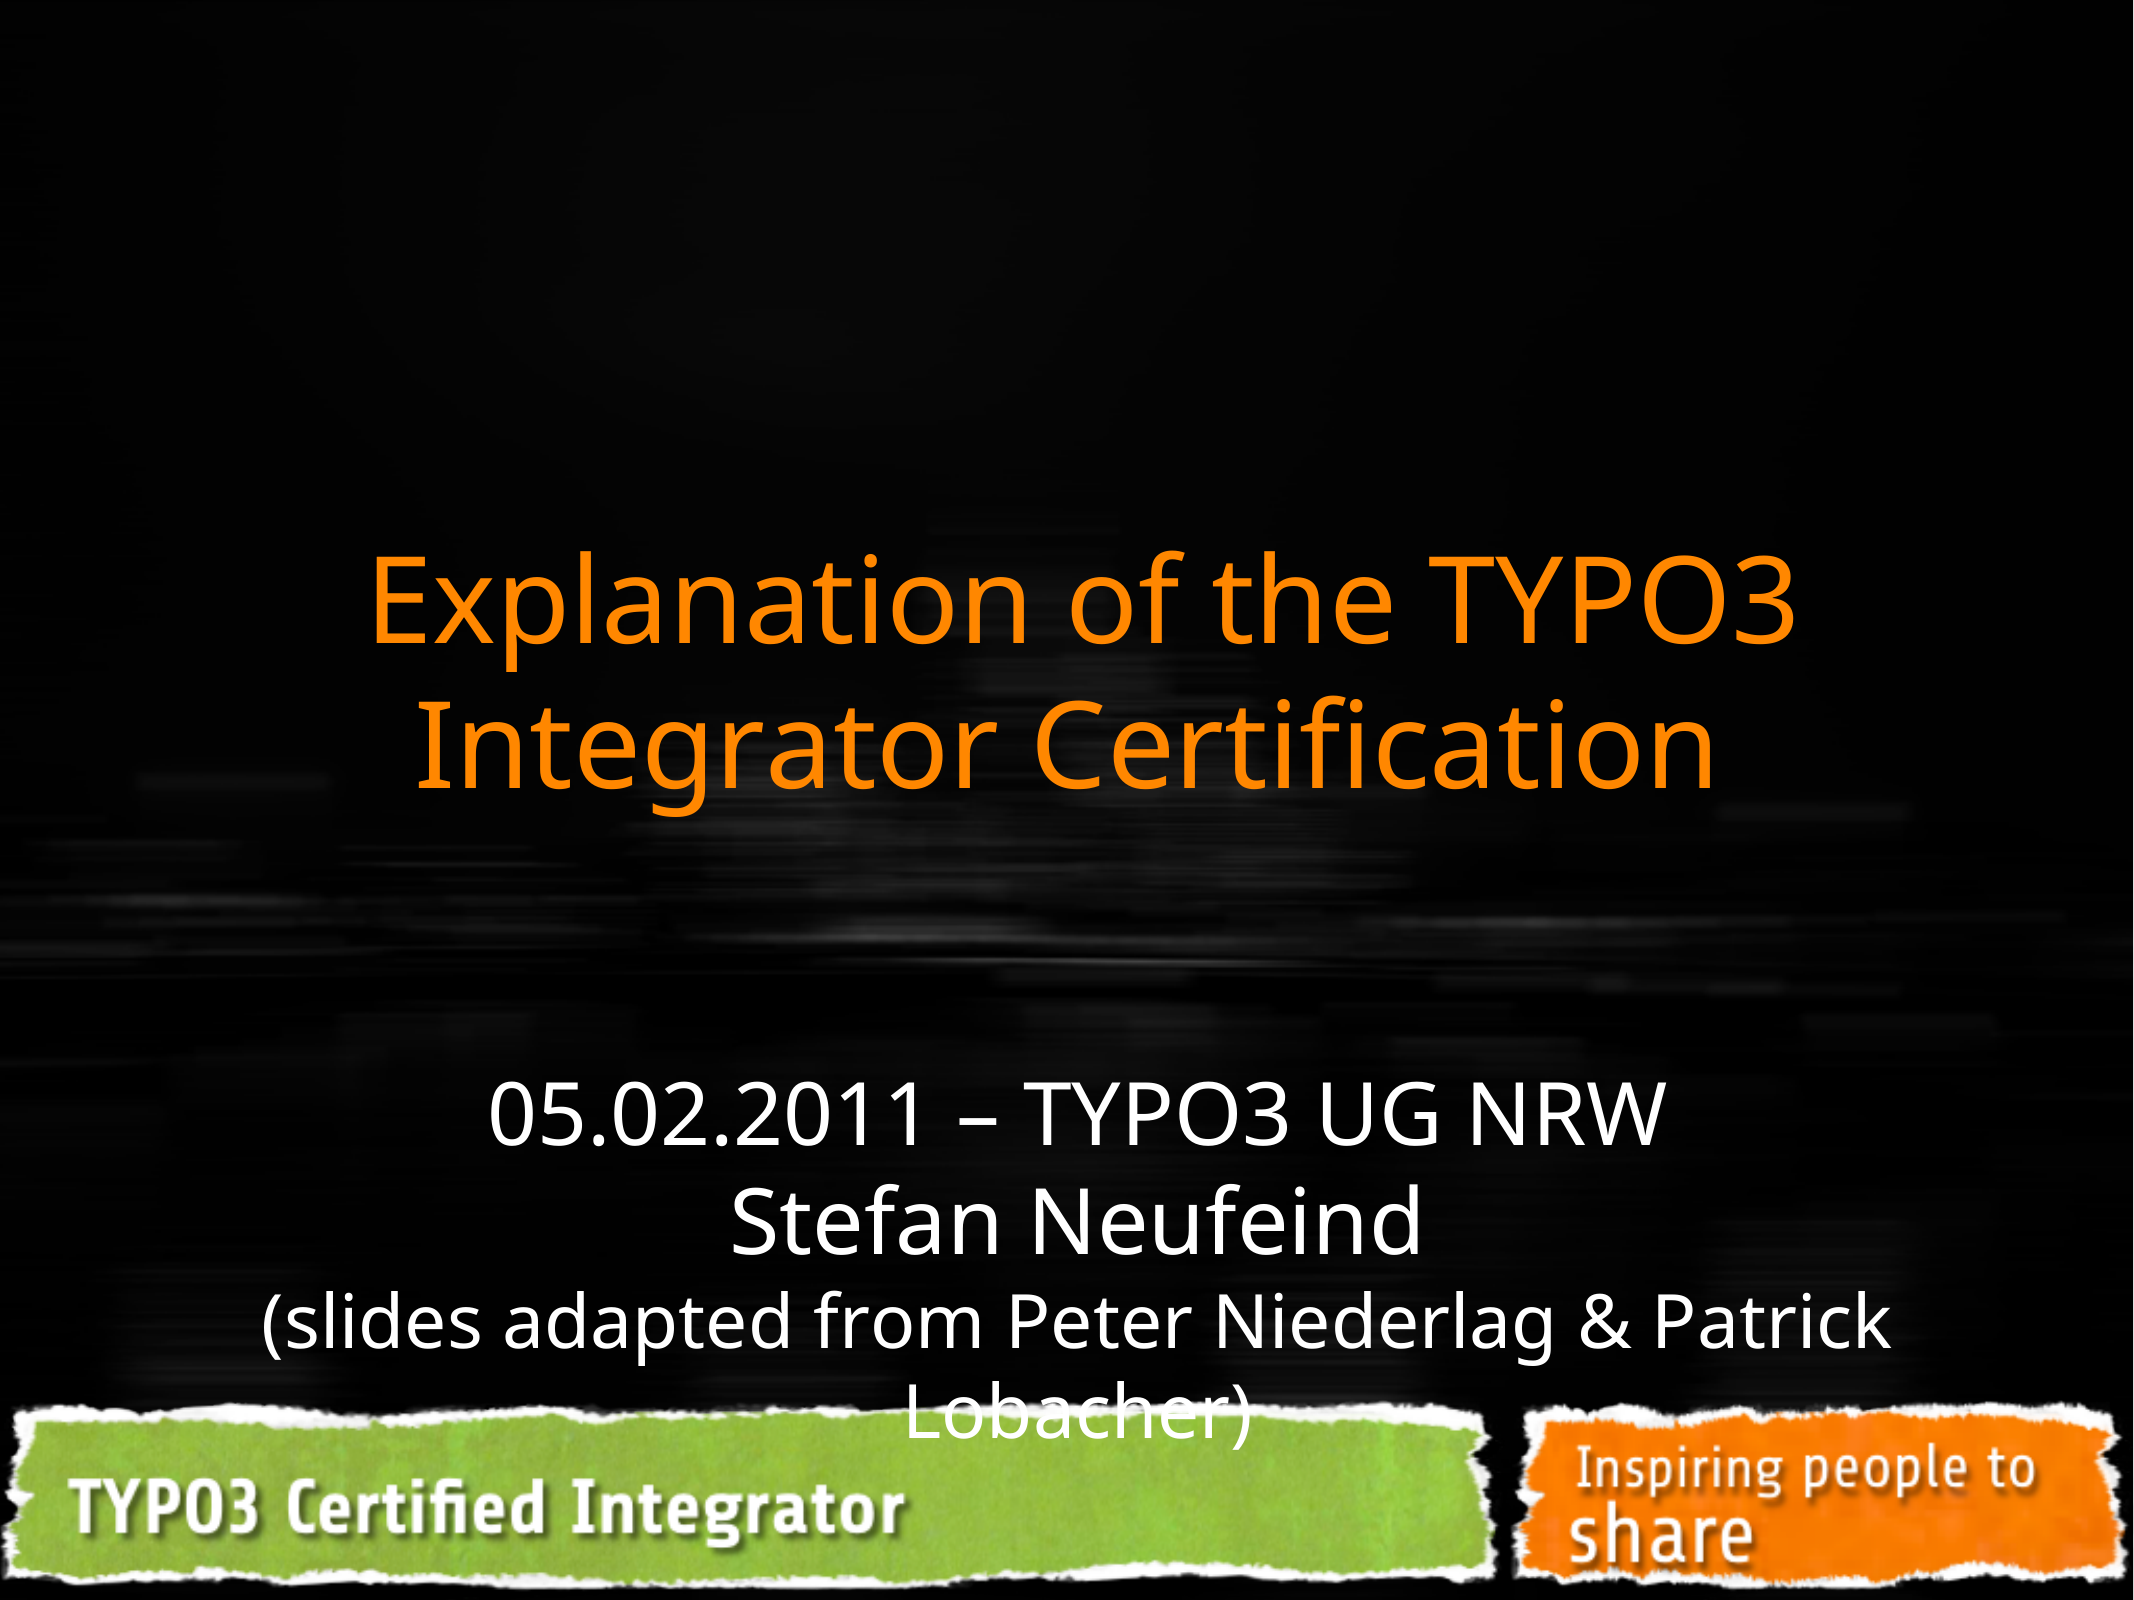

Explanation of the TYPO3
Integrator Certification
# 05.02.2011 – TYPO3 UG NRW
Stefan Neufeind
(slides adapted from Peter Niederlag & Patrick Lobacher)